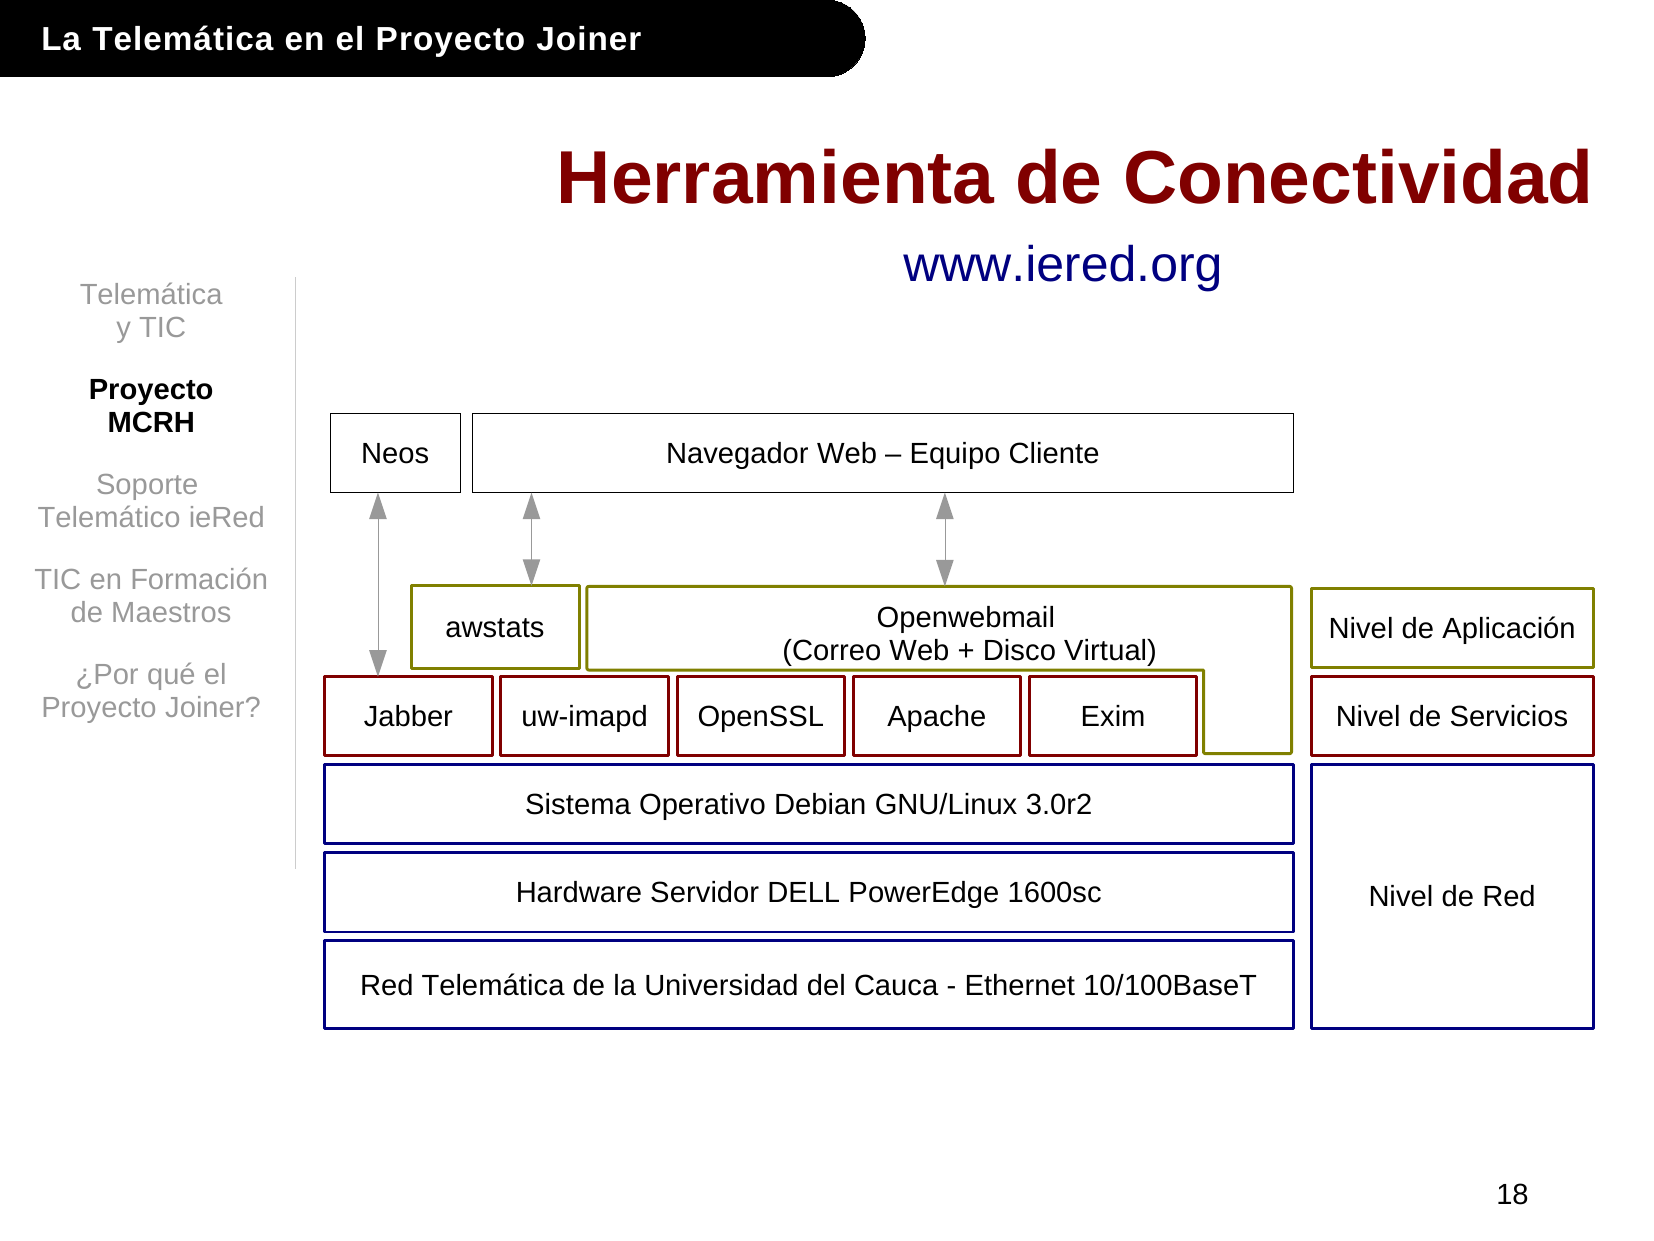

# Herramienta de Conectividad
www.iered.org
Telemática
y TIC
Proyecto
MCRH
Soporte
Telemático ieRed
TIC en Formación de Maestros
¿Por qué el Proyecto Joiner?
Neos
Navegador Web – Equipo Cliente
awstats
Nivel de Aplicación
Openwebmail
(Correo Web + Disco Virtual)
Jabber
uw-imapd
OpenSSL
Apache
Exim
Nivel de Servicios
Sistema Operativo Debian GNU/Linux 3.0r2
Nivel de Red
Hardware Servidor DELL PowerEdge 1600sc
Red Telemática de la Universidad del Cauca - Ethernet 10/100BaseT